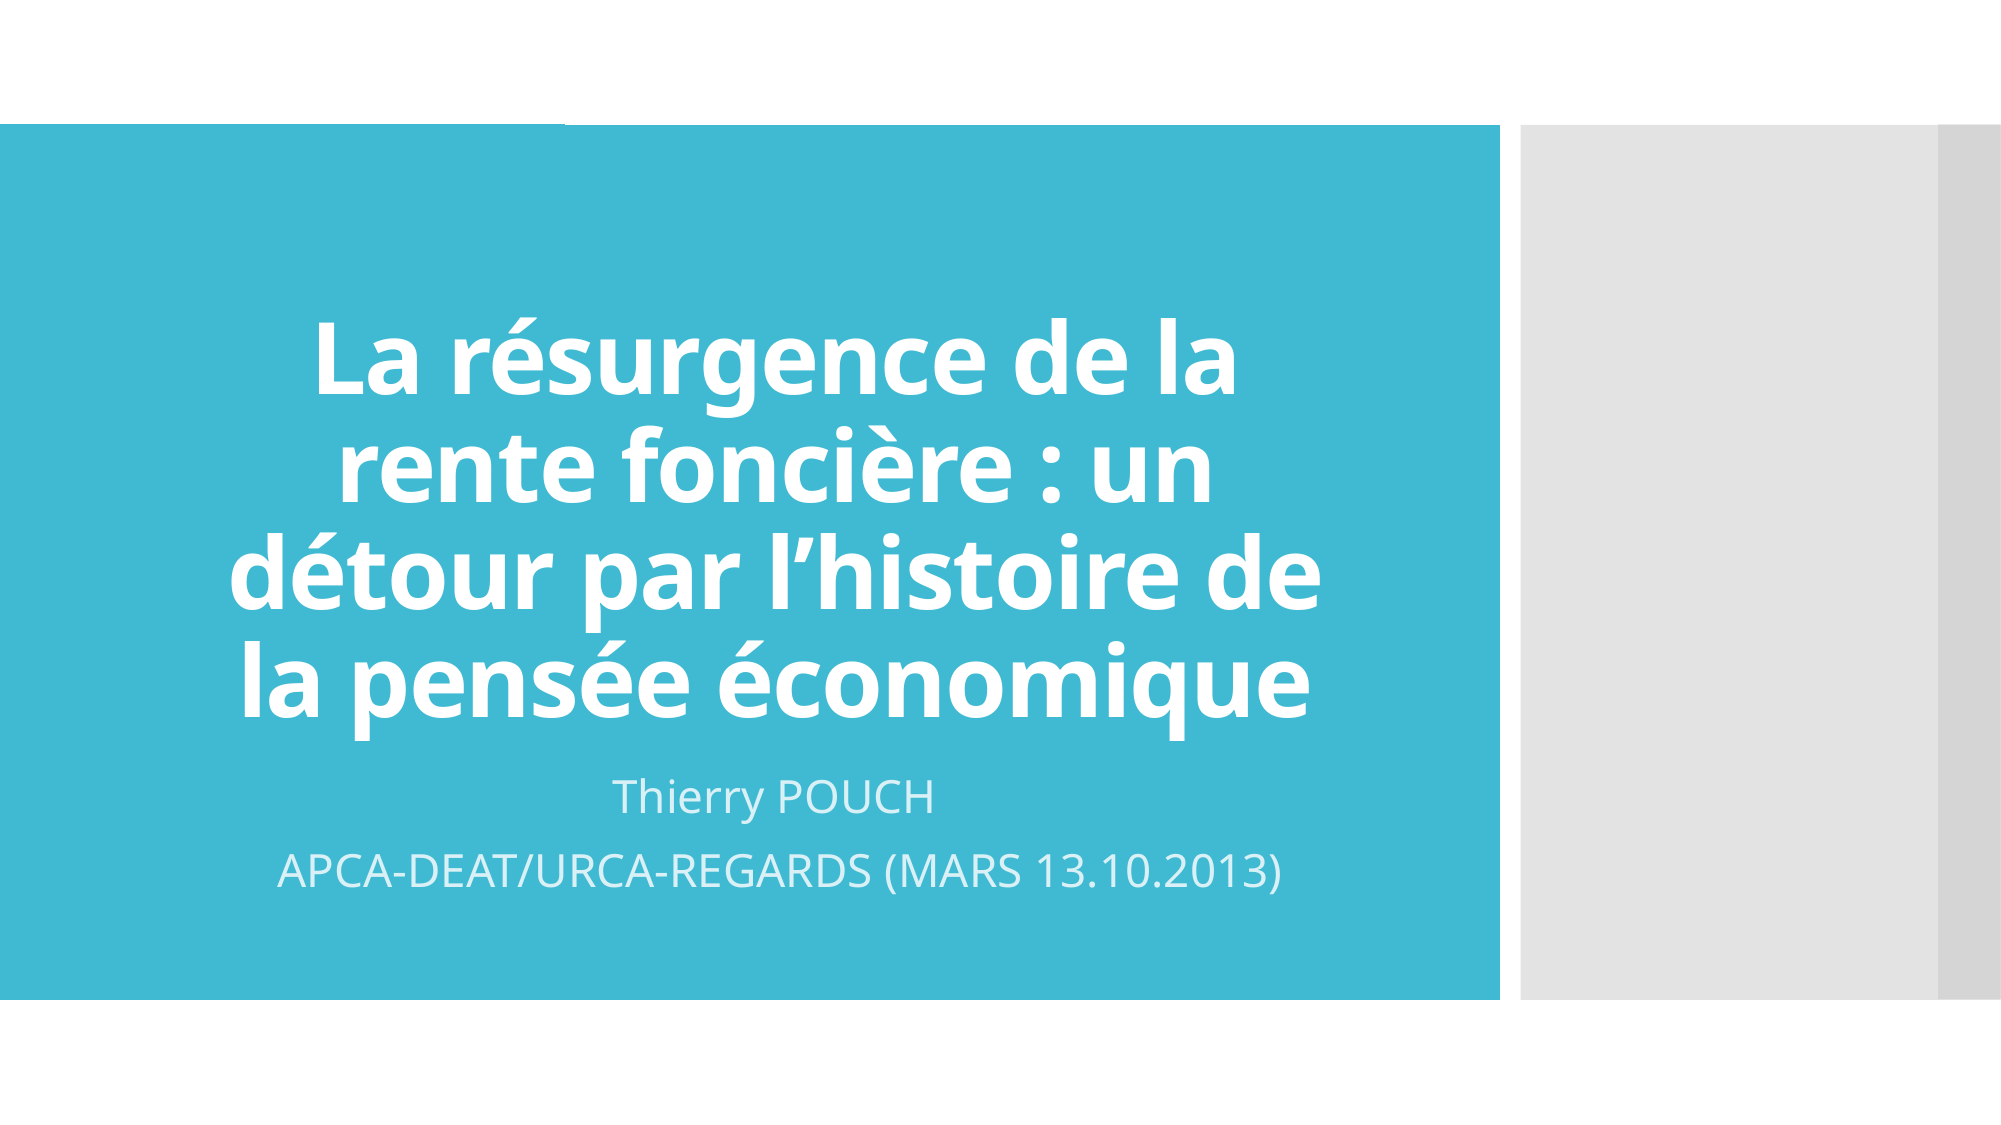

# La résurgence de la rente foncière : un détour par l’histoire de la pensée économique
Thierry POUCH
APCA-DEAT/URCA-REGARDS (MARS 13.10.2013)